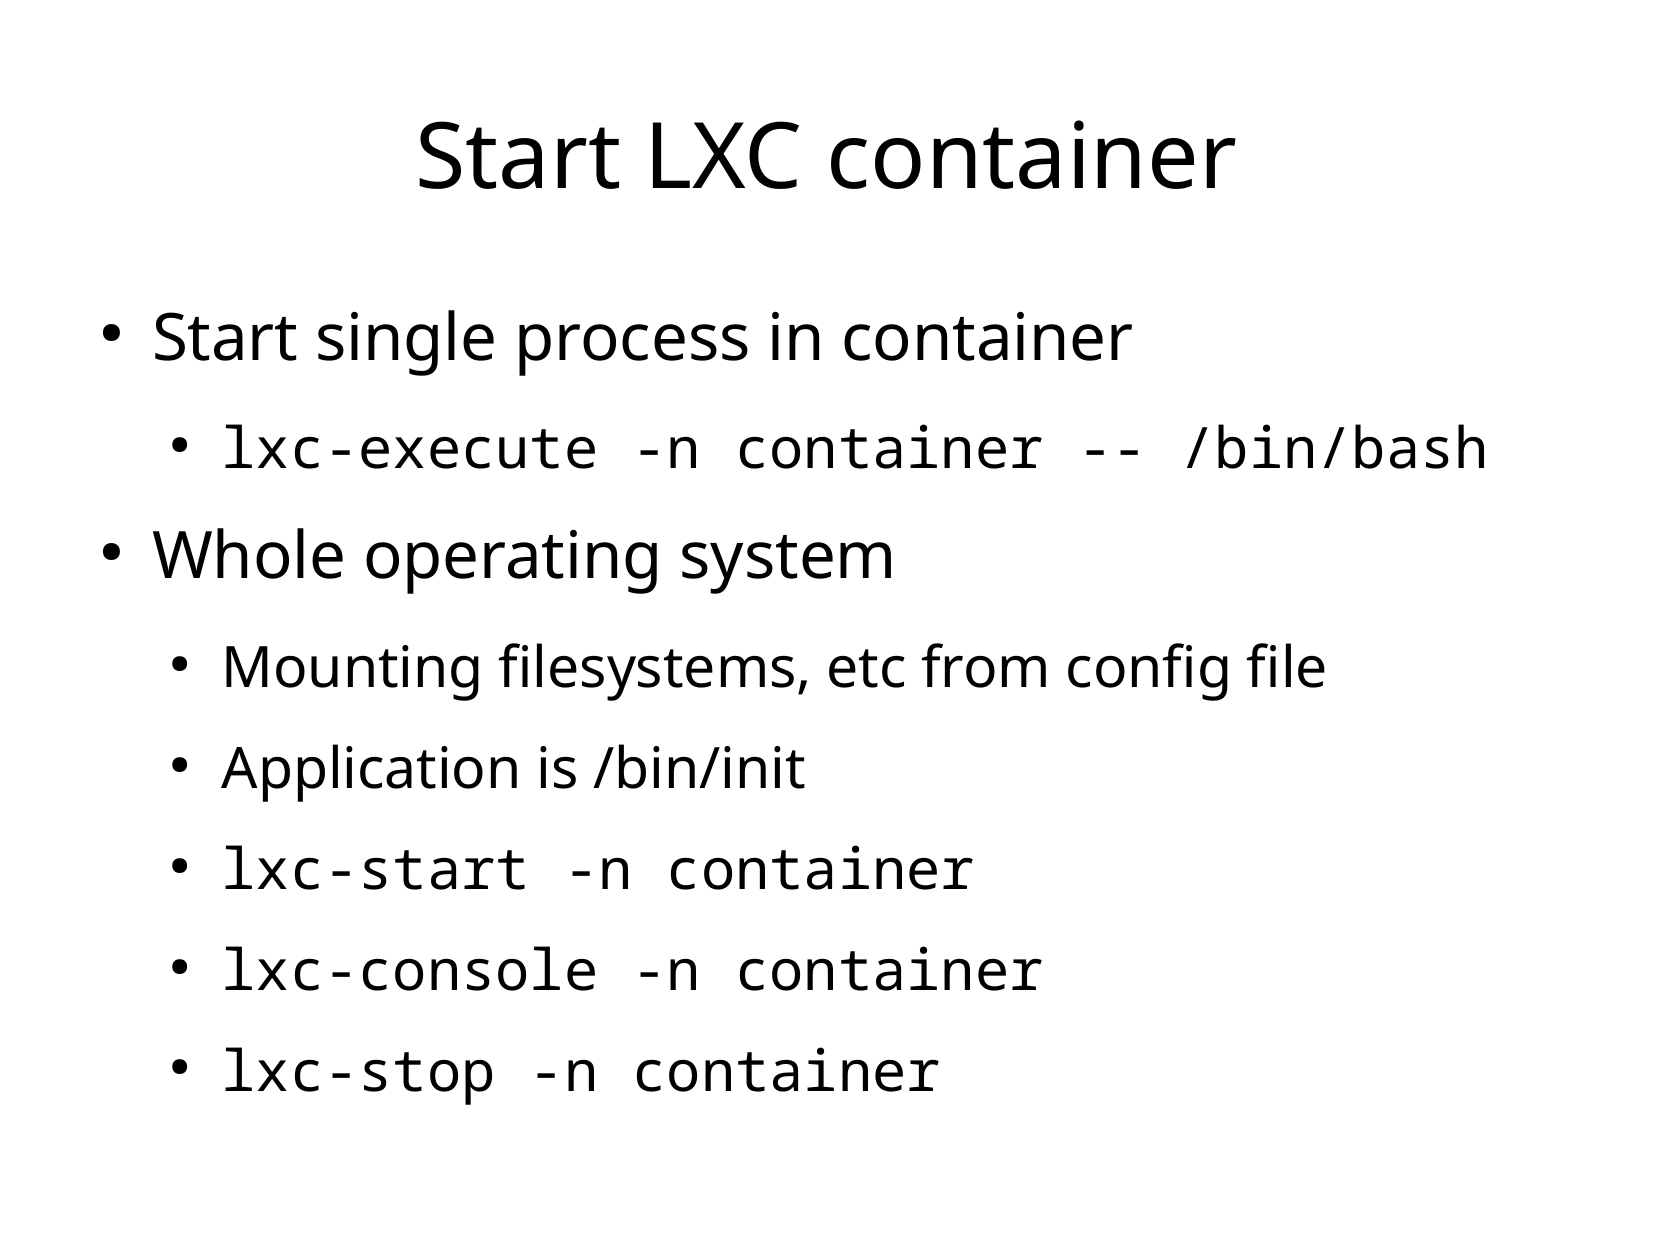

# Start LXC container
Start single process in container
lxc-execute -n container -- /bin/bash
Whole operating system
Mounting filesystems, etc from config file
Application is /bin/init
lxc-start -n container
lxc-console -n container
lxc-stop -n container